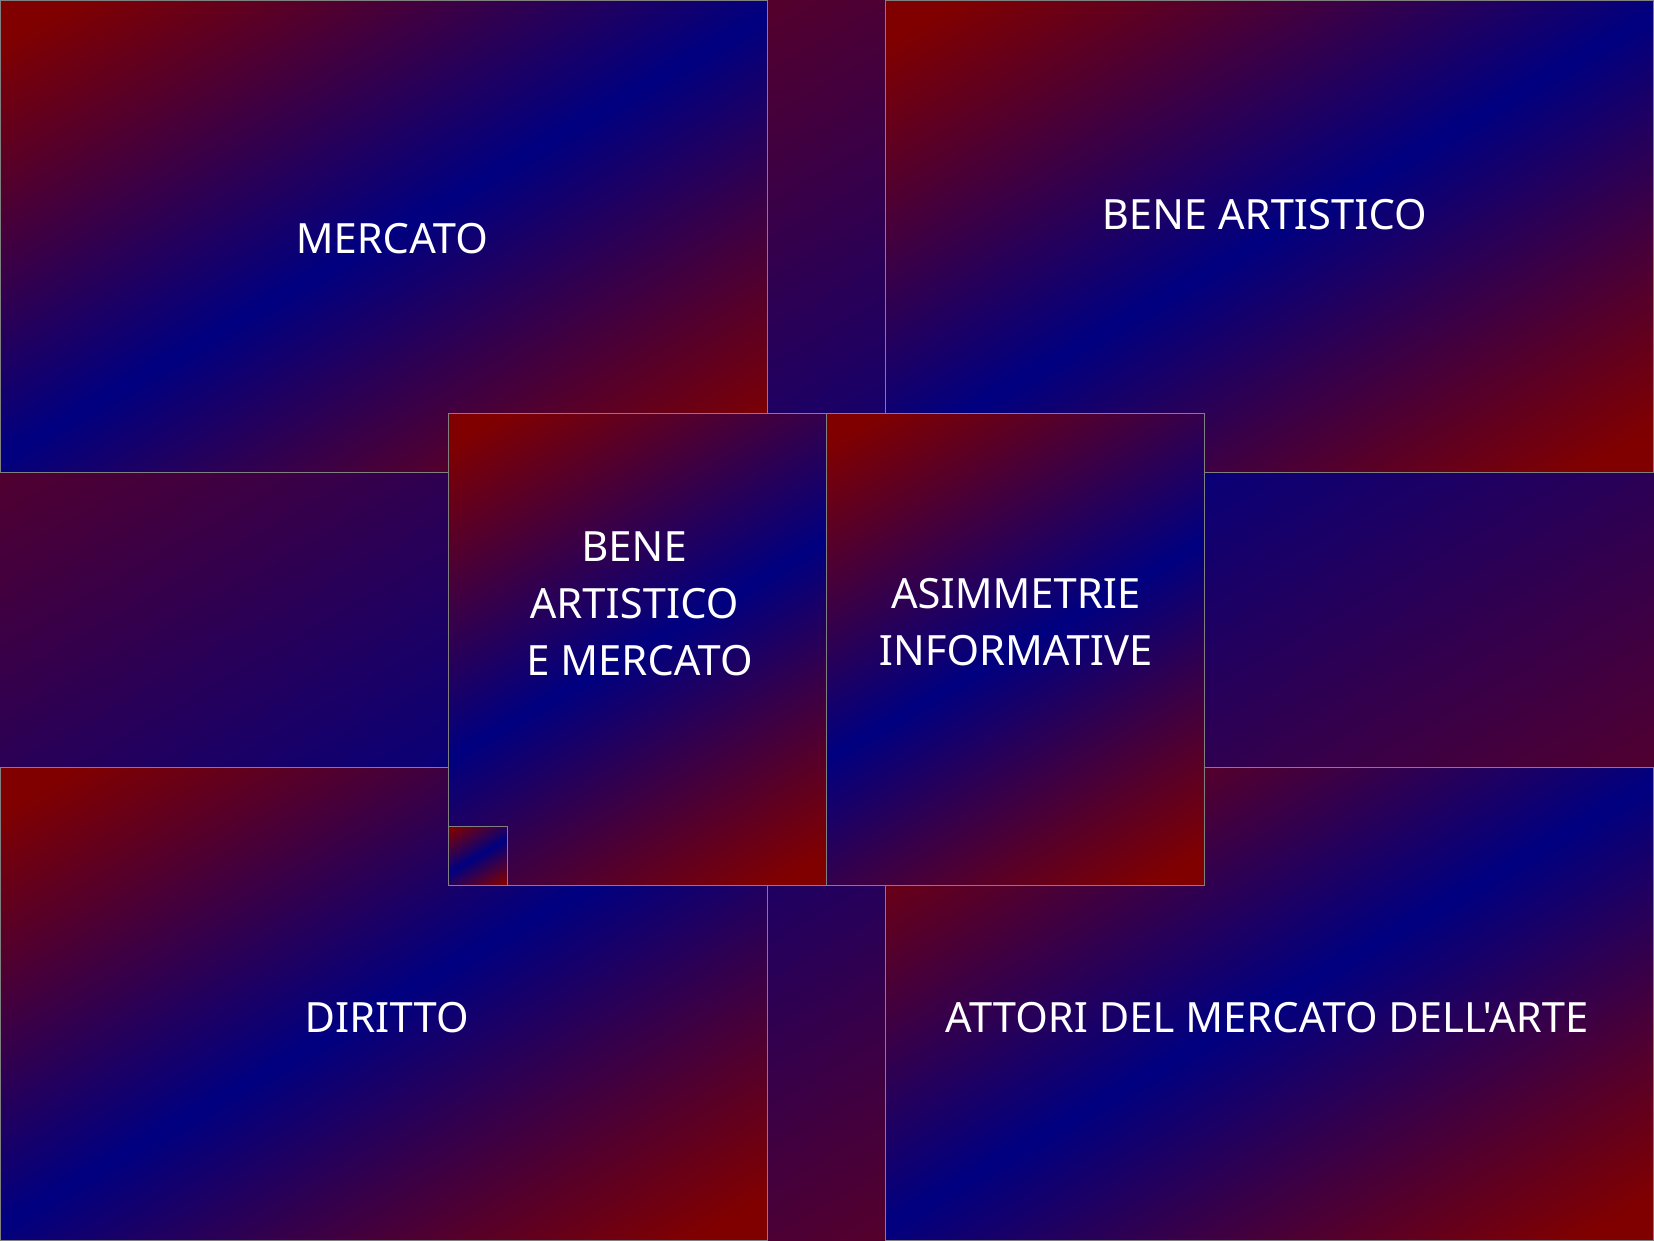

BENE ARTISTICO
 MERCATO
BENE ARTISTICO
 E MERCATO
ASIMMETRIE INFORMATIVE
DIRITTO
ATTORI DEL MERCATO DELL'ARTE